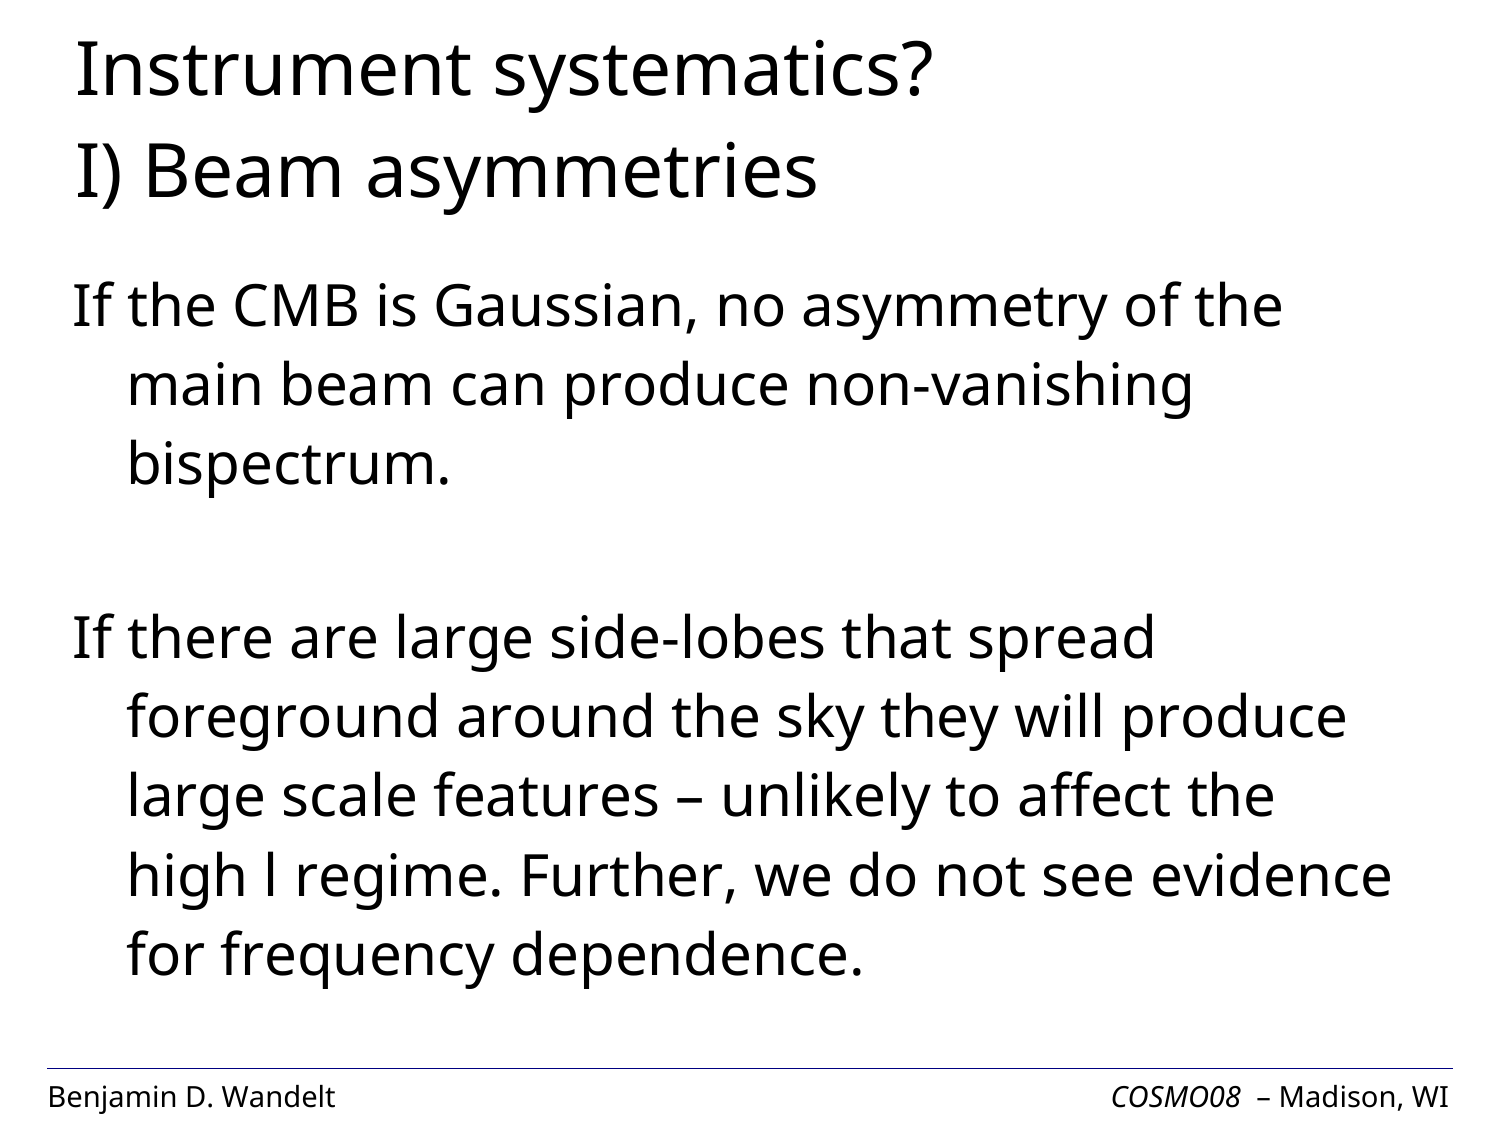

# Instrument systematics? I) Beam asymmetries
If the CMB is Gaussian, no asymmetry of the main beam can produce non-vanishing bispectrum.
If there are large side-lobes that spread foreground around the sky they will produce large scale features – unlikely to affect the high l regime. Further, we do not see evidence for frequency dependence.
August 2, 2008